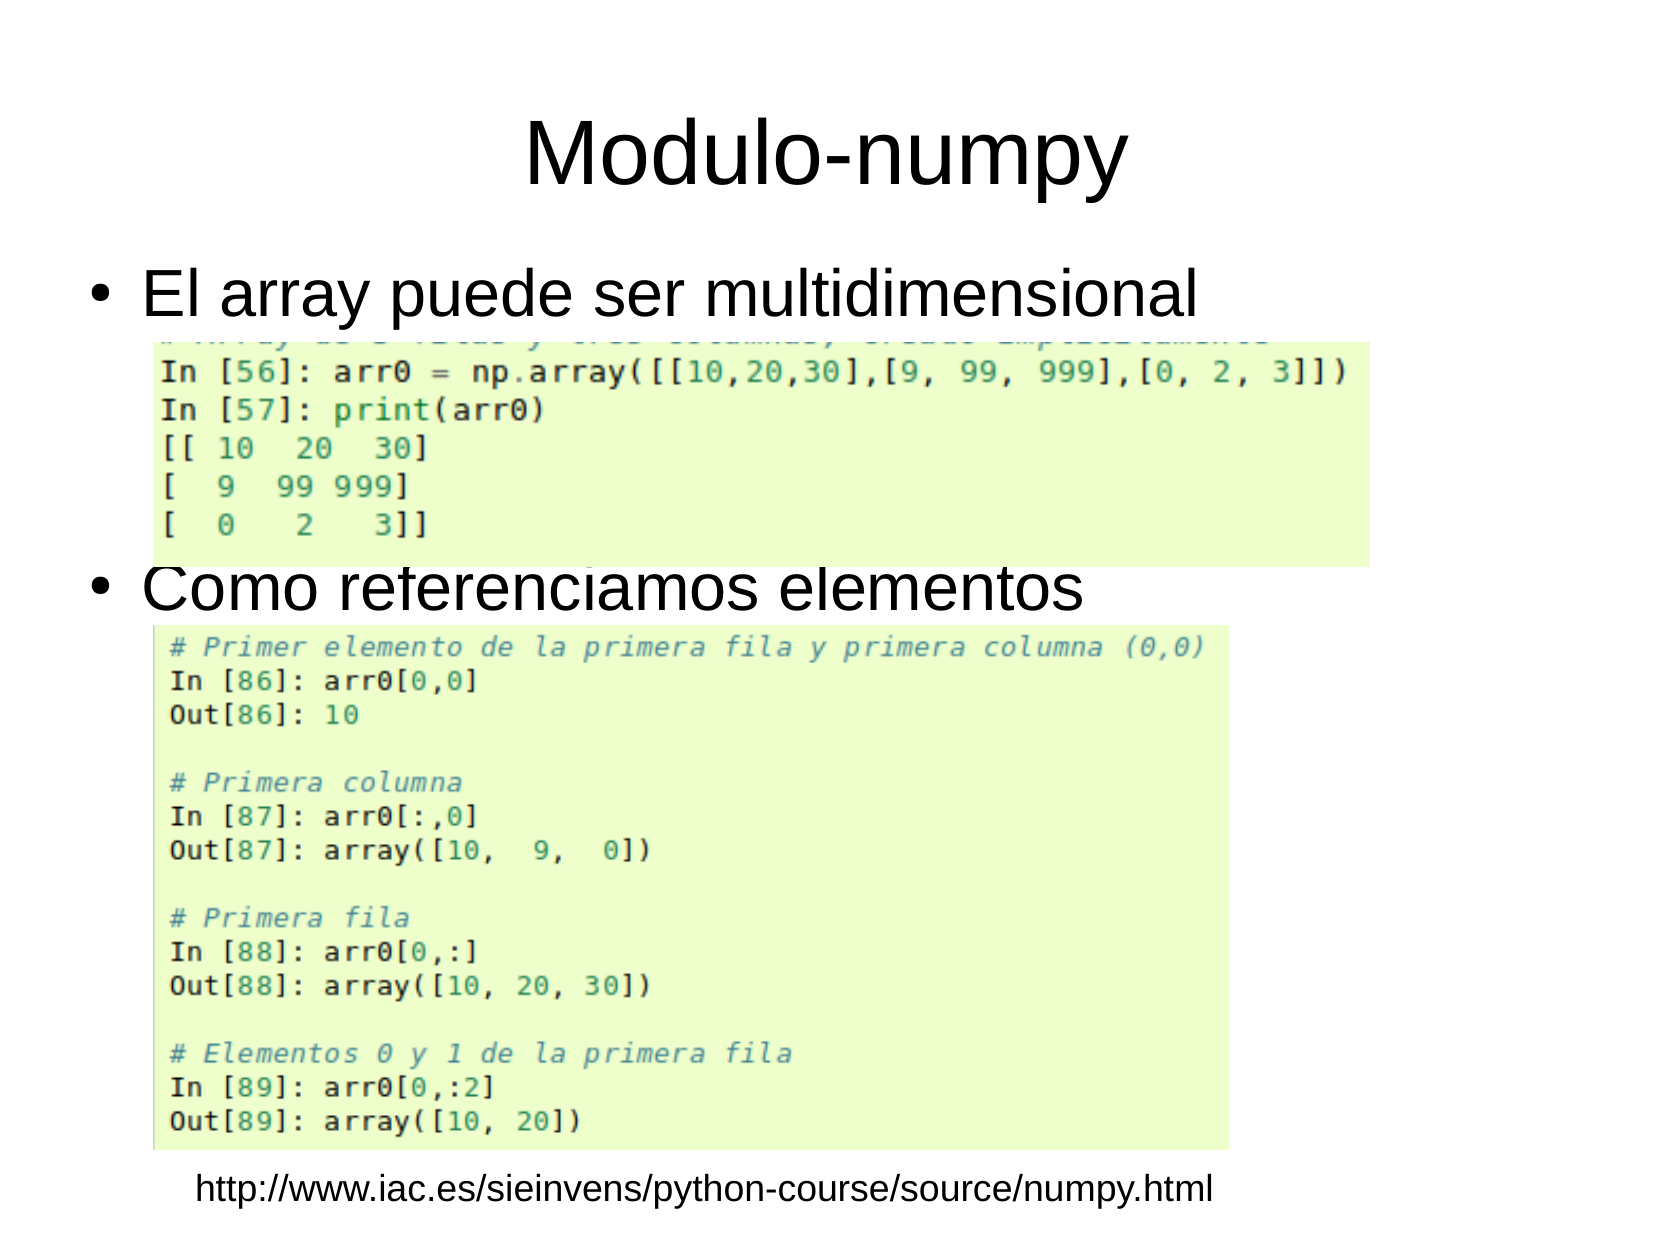

# Modulo-numpy
El array puede ser multidimensional
Como referenciamos elementos
http://www.iac.es/sieinvens/python-course/source/numpy.html